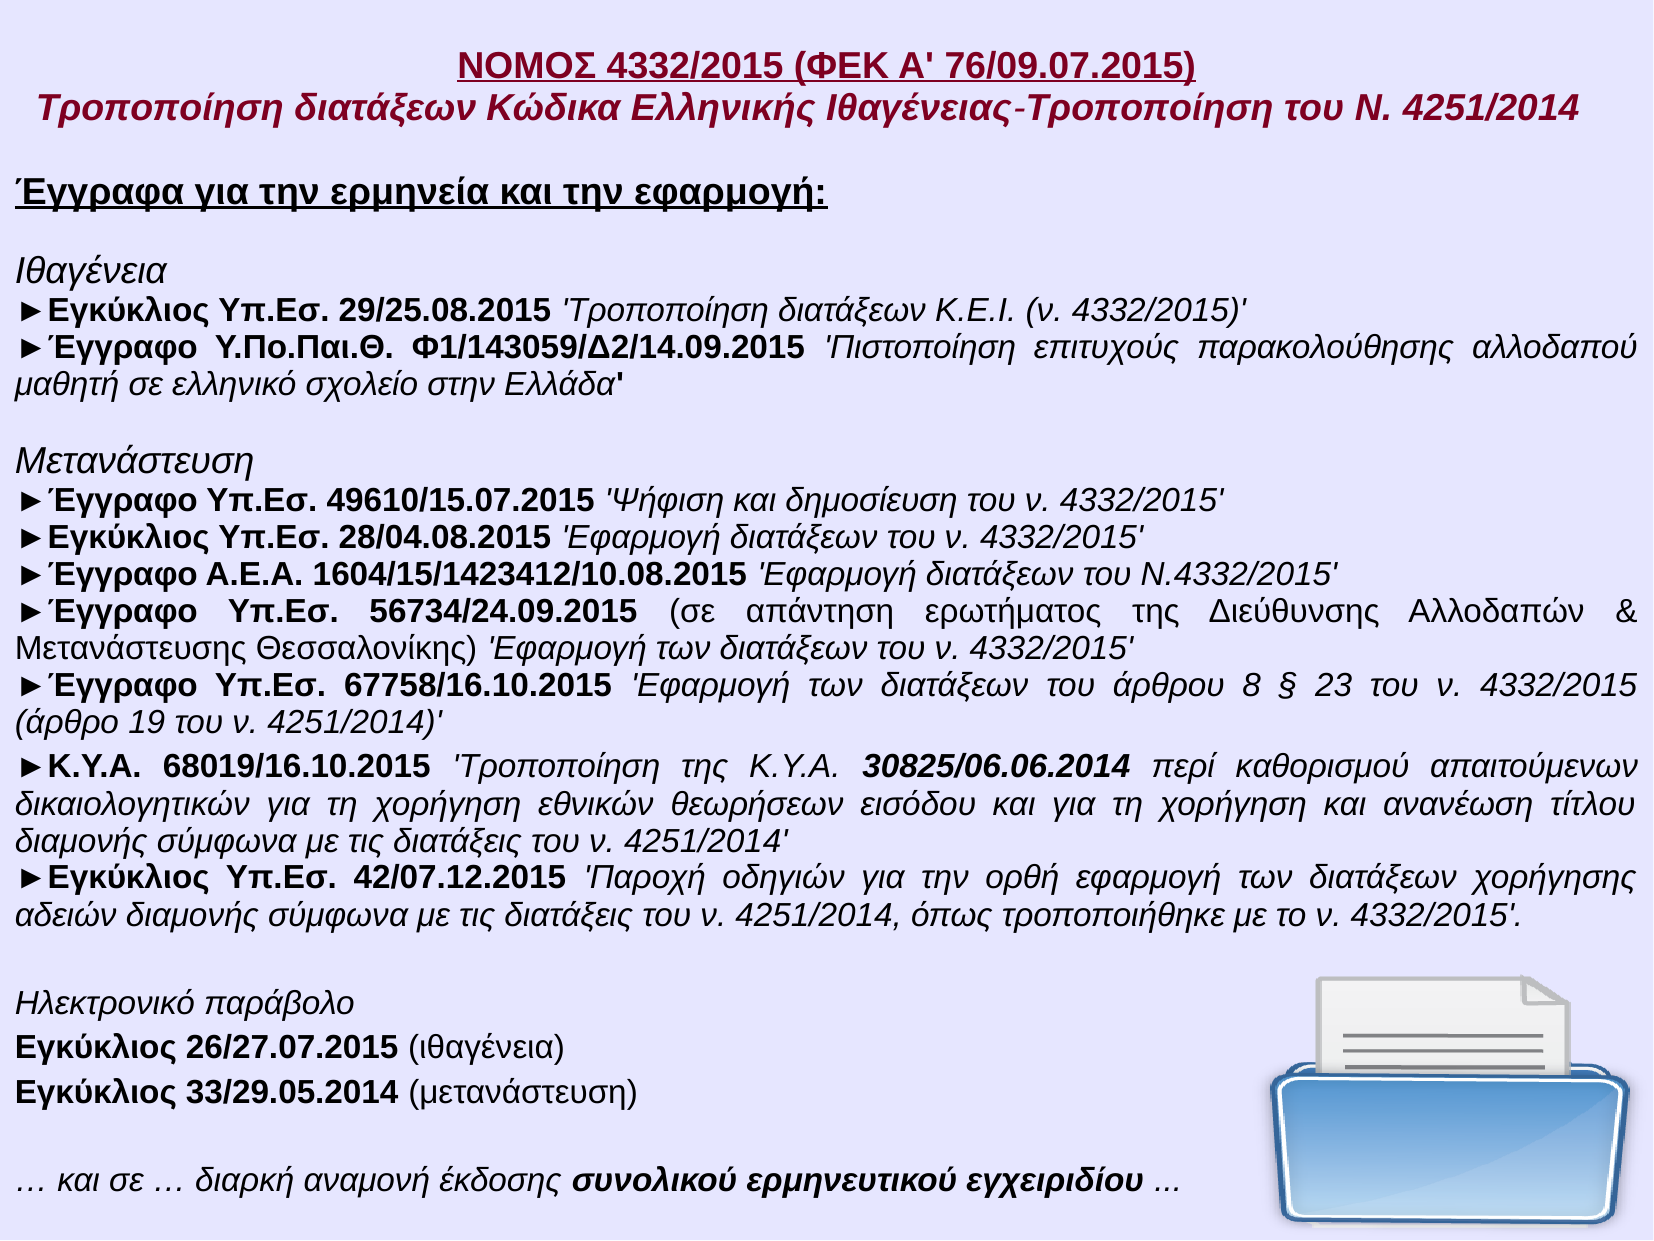

NOMOΣ 4332/2015 (ΦΕΚ Α' 76/09.07.2015)
 Τροποποίηση διατάξεων Κώδικα Ελληνικής Ιθαγένειας-Τροποποίηση του Ν. 4251/2014
Έγγραφα για την ερμηνεία και την εφαρμογή:
Ιθαγένεια
►Εγκύκλιος Υπ.Εσ. 29/25.08.2015 'Τροποποίηση διατάξεων Κ.Ε.Ι. (ν. 4332/2015)'
►Έγγραφο Υ.Πο.Παι.Θ. Φ1/143059/Δ2/14.09.2015 'Πιστοποίηση επιτυχούς παρακολούθησης αλλοδαπού μαθητή σε ελληνικό σχολείο στην Ελλάδα'
Μετανάστευση
►Έγγραφο Υπ.Εσ. 49610/15.07.2015 'Ψήφιση και δημοσίευση του ν. 4332/2015'
►Εγκύκλιος Υπ.Εσ. 28/04.08.2015 'Εφαρμογή διατάξεων του ν. 4332/2015'
►Έγγραφο Α.Ε.Α. 1604/15/1423412/10.08.2015 'Εφαρμογή διατάξεων του Ν.4332/2015'
►Έγγραφο Υπ.Εσ. 56734/24.09.2015 (σε απάντηση ερωτήματος της Διεύθυνσης Αλλοδαπών & Μετανάστευσης Θεσσαλονίκης) 'Εφαρμογή των διατάξεων του ν. 4332/2015'
►Έγγραφο Υπ.Εσ. 67758/16.10.2015 'Εφαρμογή των διατάξεων του άρθρου 8 § 23 του ν. 4332/2015 (άρθρο 19 του ν. 4251/2014)'
►Κ.Υ.Α. 68019/16.10.2015 'Τροποποίηση της Κ.Υ.Α. 30825/06.06.2014 περί καθορισμού απαιτούμενων δικαιολογητικών για τη χορήγηση εθνικών θεωρήσεων εισόδου και για τη χορήγηση και ανανέωση τίτλου διαμονής σύμφωνα με τις διατάξεις του ν. 4251/2014'
►Εγκύκλιος Υπ.Εσ. 42/07.12.2015 'Παροχή οδηγιών για την ορθή εφαρμογή των διατάξεων χορήγησης αδειών διαμονής σύμφωνα με τις διατάξεις του ν. 4251/2014, όπως τροποποιήθηκε με το ν. 4332/2015'.
Ηλεκτρονικό παράβολο
Εγκύκλιος 26/27.07.2015 (ιθαγένεια)
Εγκύκλιος 33/29.05.2014 (μετανάστευση)
… και σε … διαρκή αναμονή έκδοσης συνολικού ερμηνευτικού εγχειριδίου ...